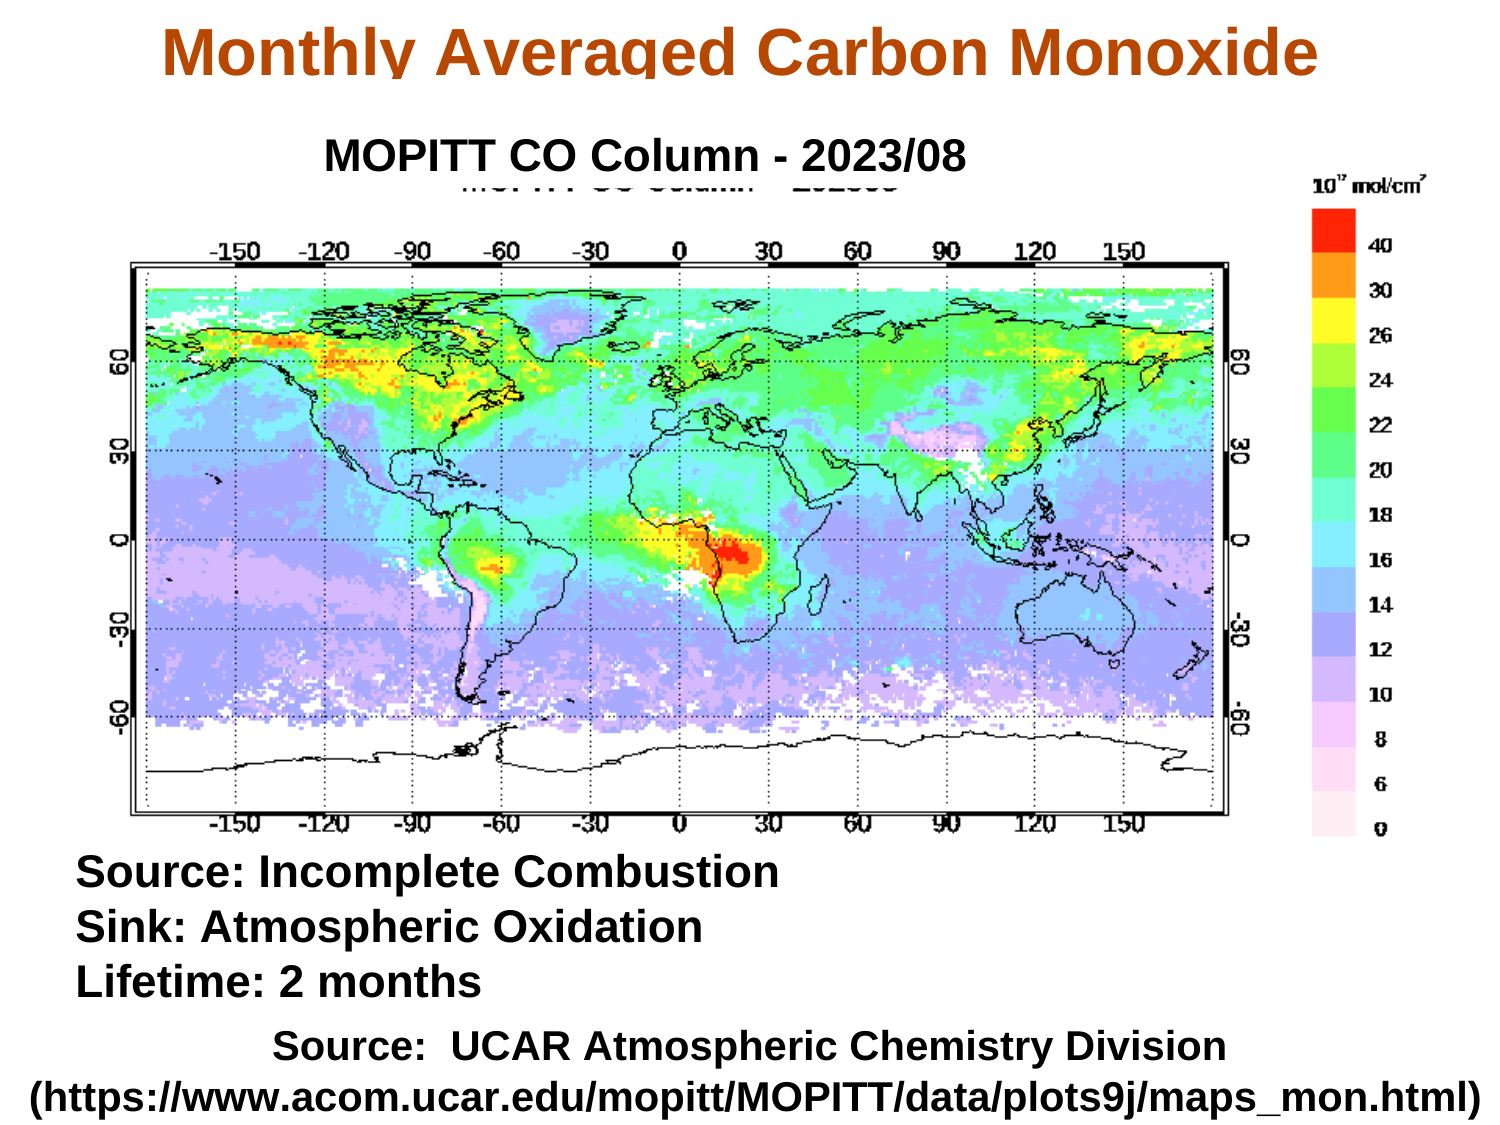

Monthly Averaged Carbon Monoxide
MOPITT CO Column - 2011/08
MOPITT CO Column - 2023/08
1017 mol/cm3
Source: Incomplete Combustion
Sink: Atmospheric Oxidation
Lifetime: 2 months
Source: UCAR Atmospheric Chemistry Division
 (https://www.acom.ucar.edu/mopitt/MOPITT/data/plots9j/maps_mon.html)